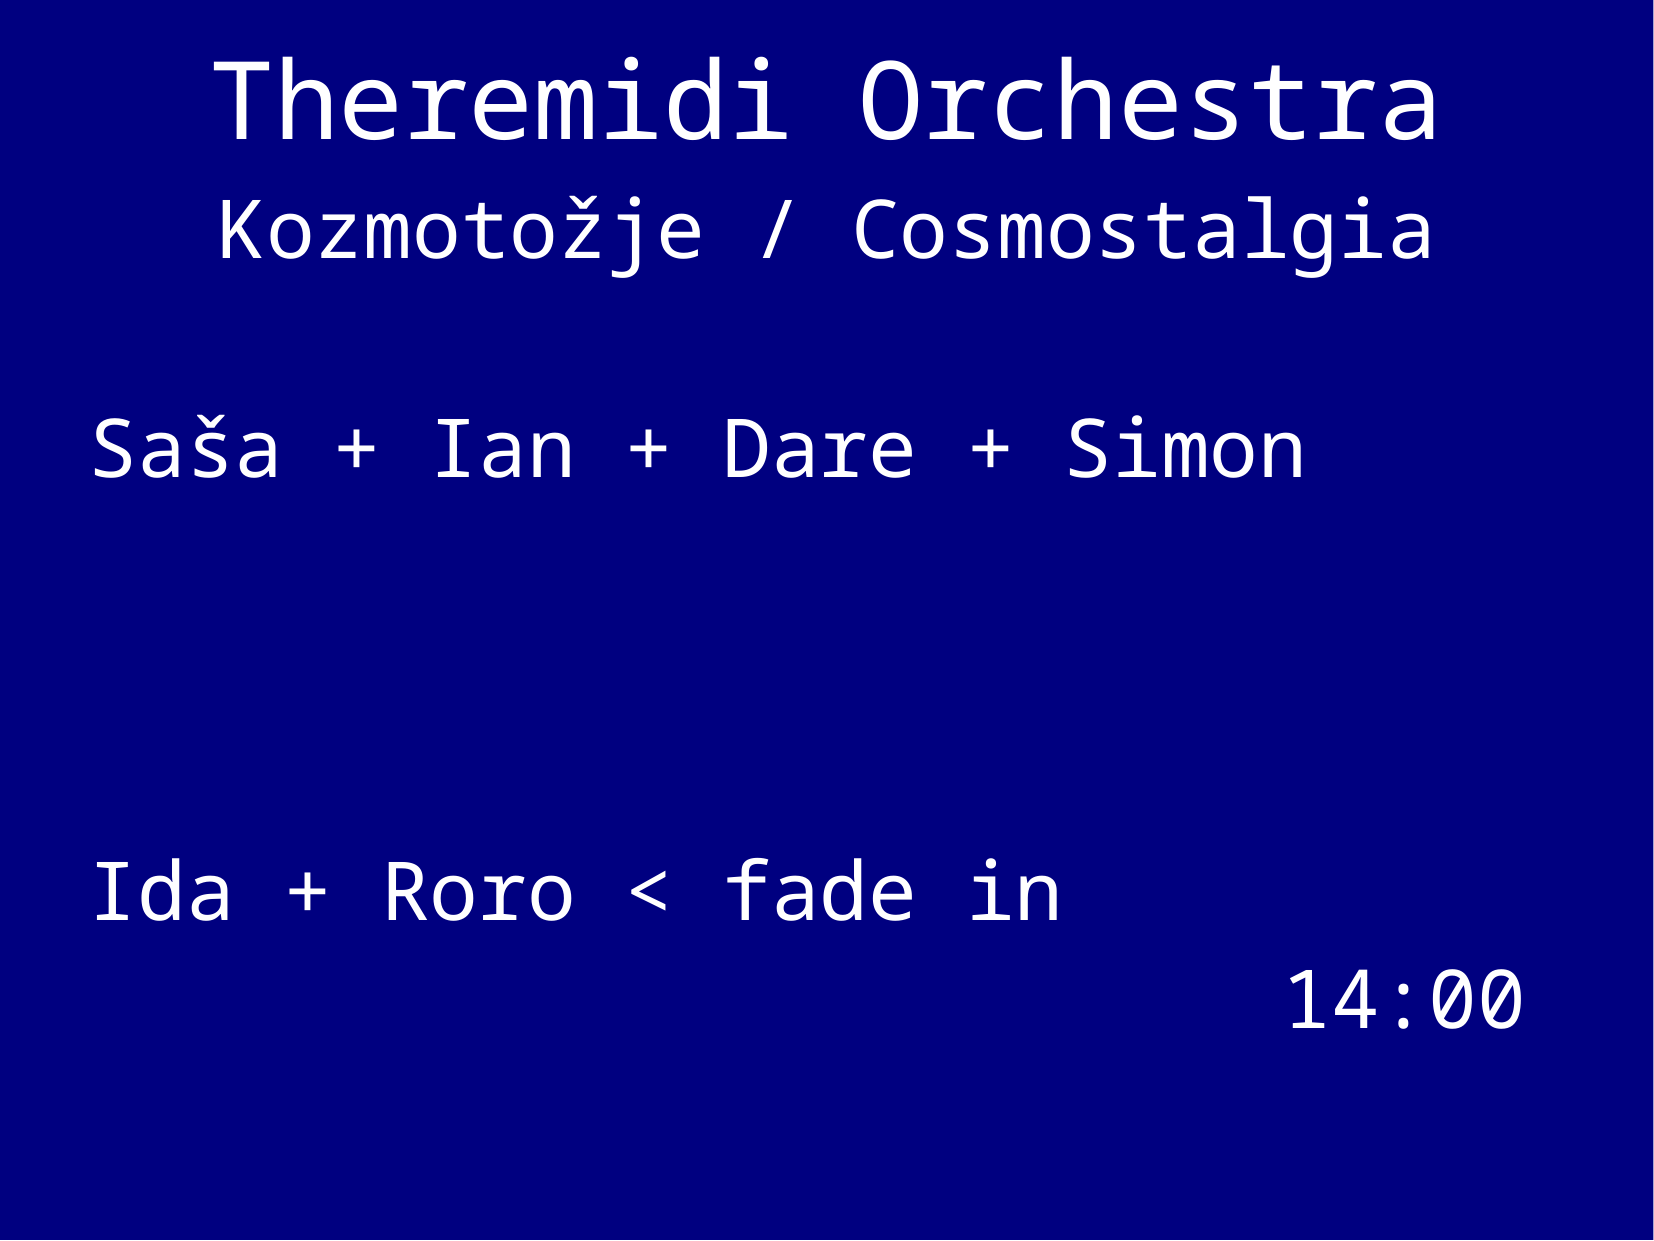

# Theremidi Orchestra Kozmotožje / Cosmostalgia
Saša + Ian + Dare + Simon
Ida + Roro < fade in
14:00